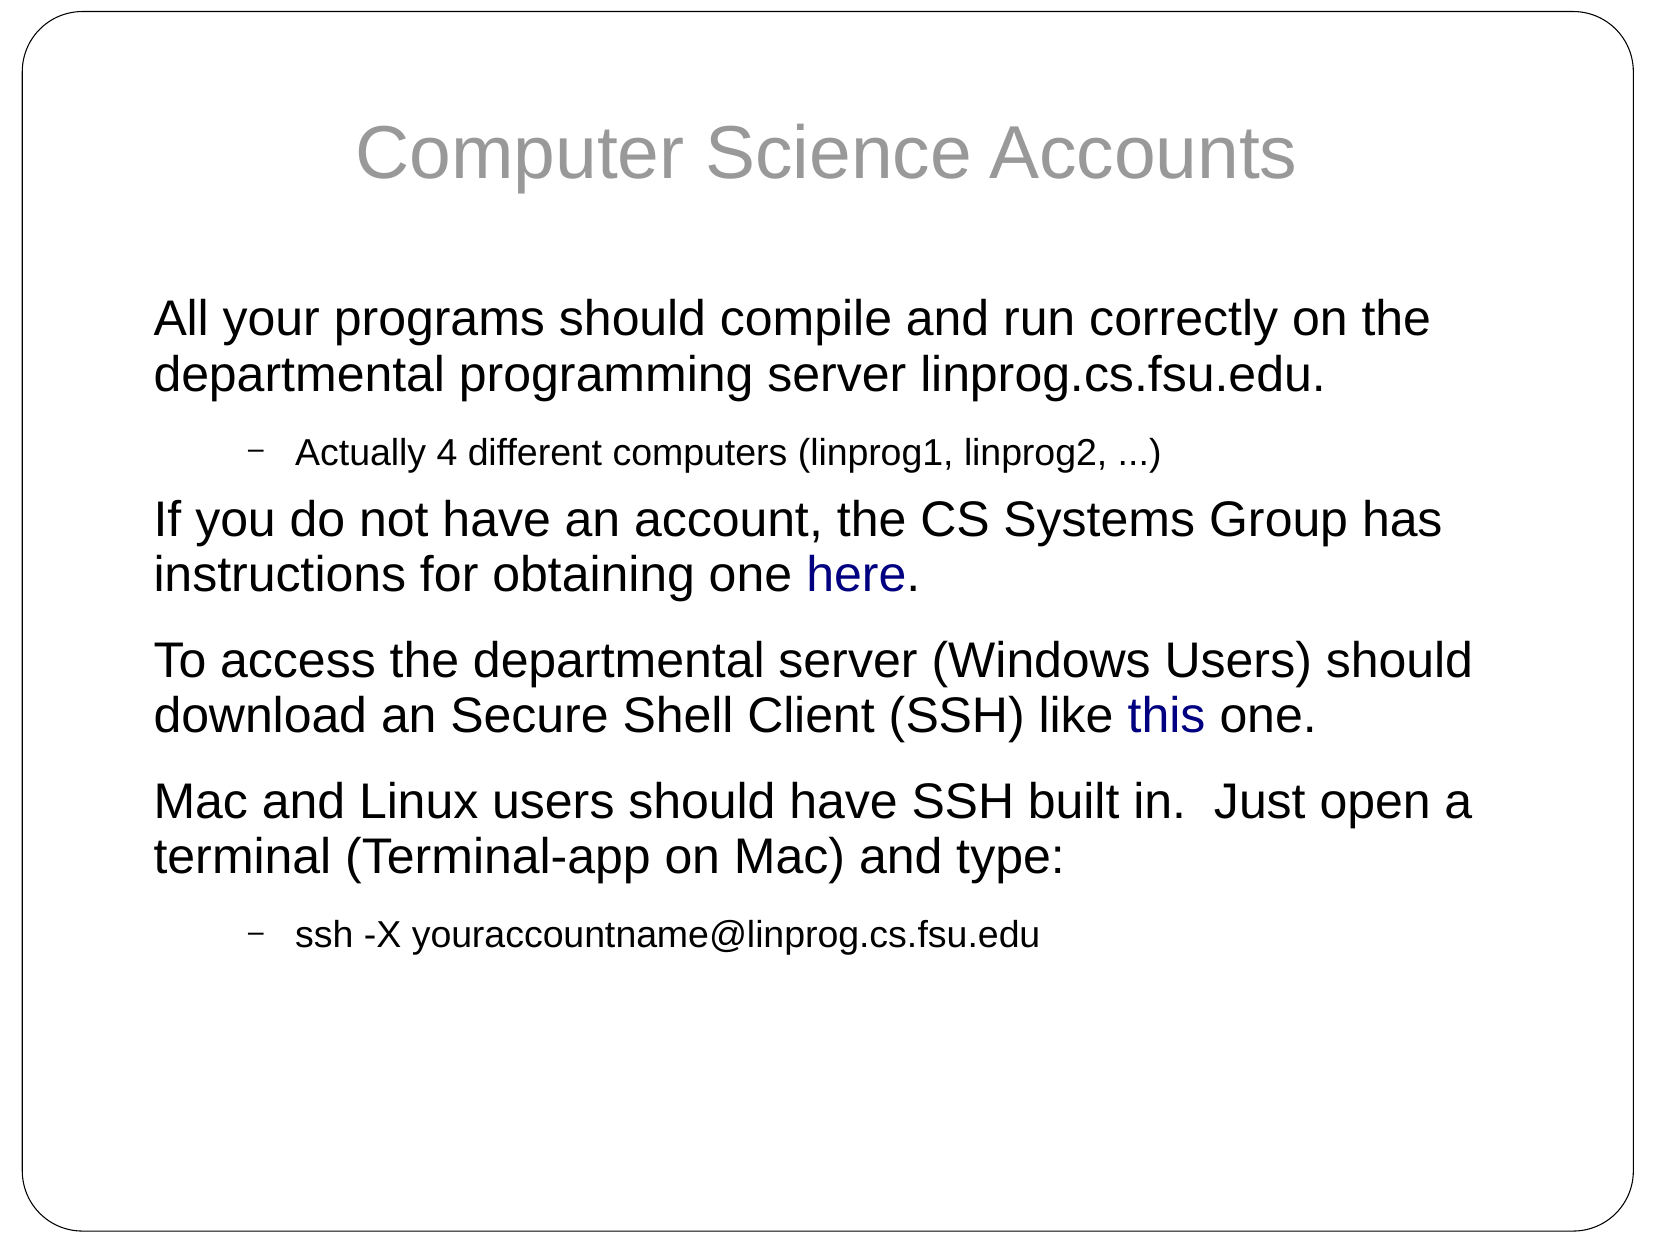

# Computer Science Accounts
All your programs should compile and run correctly on the departmental programming server linprog.cs.fsu.edu.
Actually 4 different computers (linprog1, linprog2, ...)
If you do not have an account, the CS Systems Group has instructions for obtaining one here.
To access the departmental server (Windows Users) should download an Secure Shell Client (SSH) like this one.
Mac and Linux users should have SSH built in. Just open a terminal (Terminal-app on Mac) and type:
ssh -X youraccountname@linprog.cs.fsu.edu